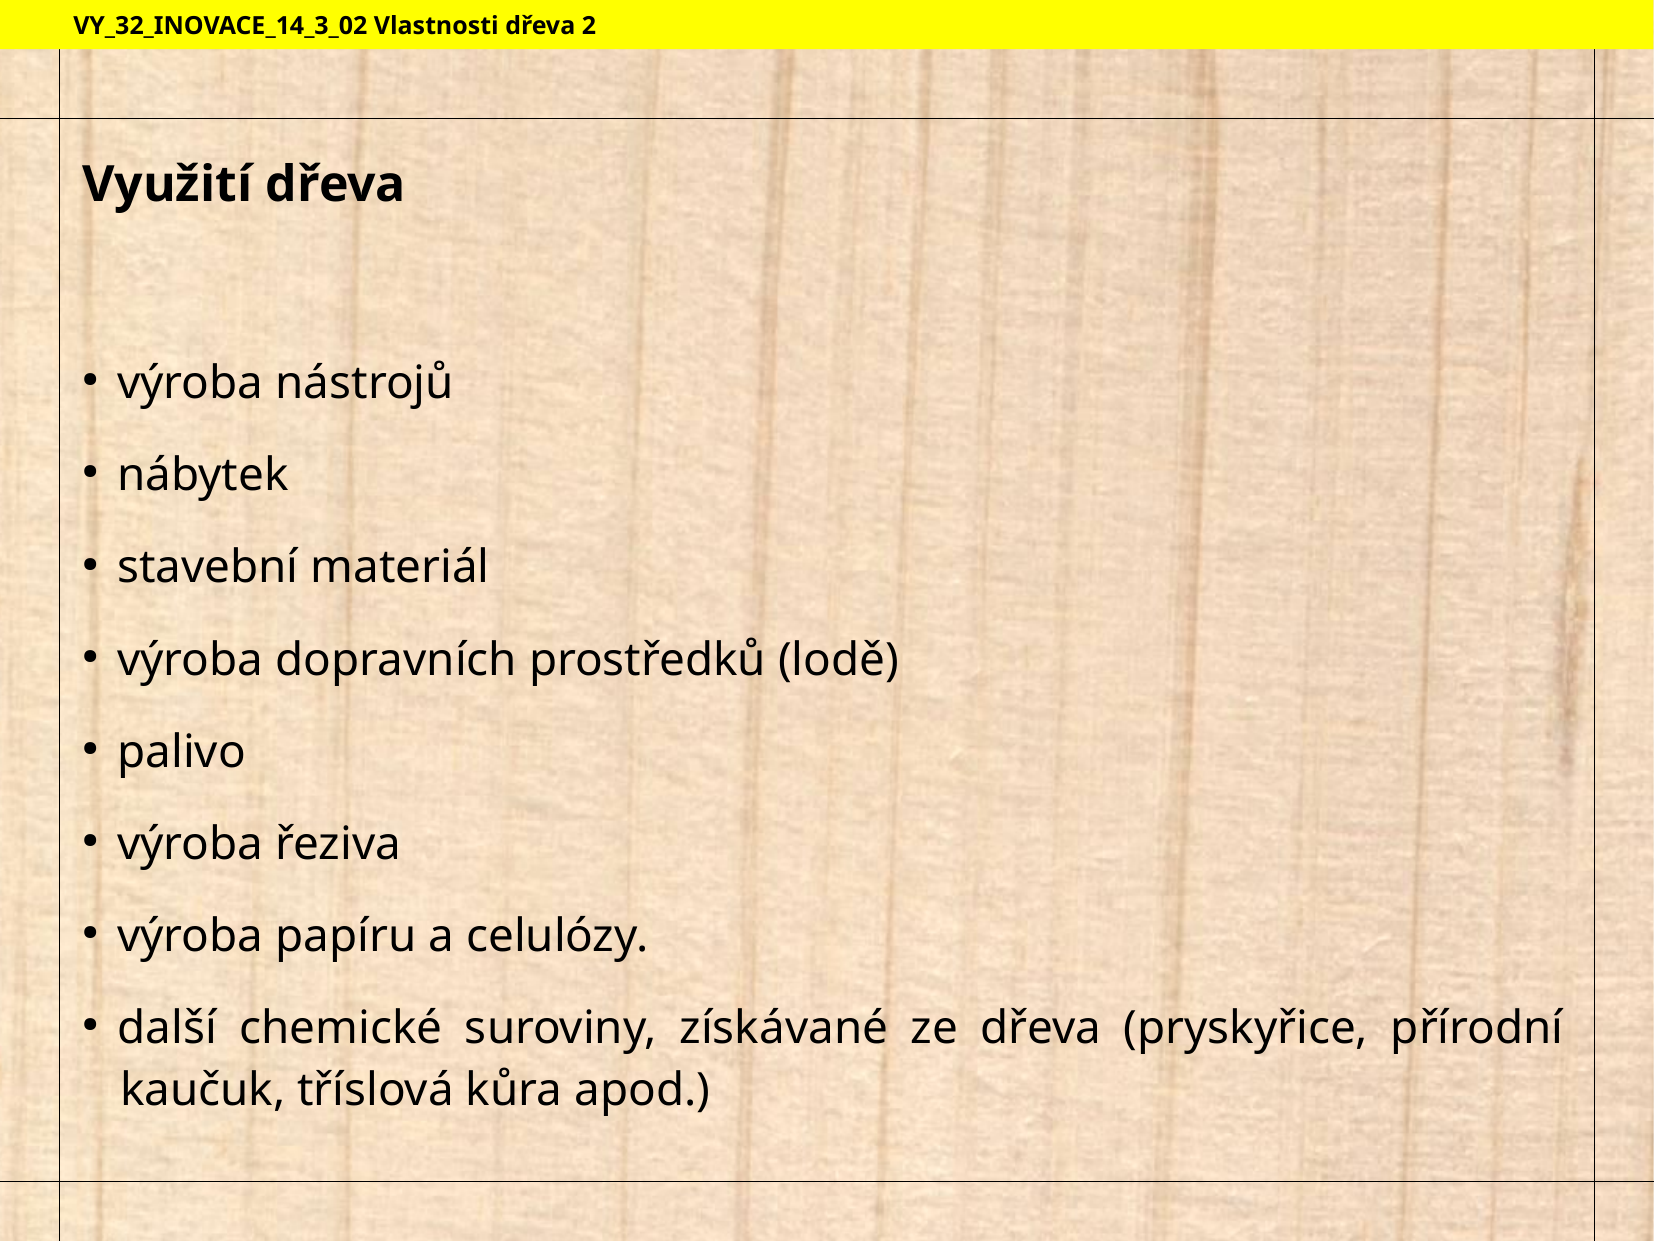

VY_32_INOVACE_14_3_02 Vlastnosti dřeva 2
#
Využití dřeva
výroba nástrojů
nábytek
stavební materiál
výroba dopravních prostředků (lodě)
palivo
výroba řeziva
výroba papíru a celulózy.
další chemické suroviny, získávané ze dřeva (pryskyřice, přírodní kaučuk, tříslová kůra apod.)